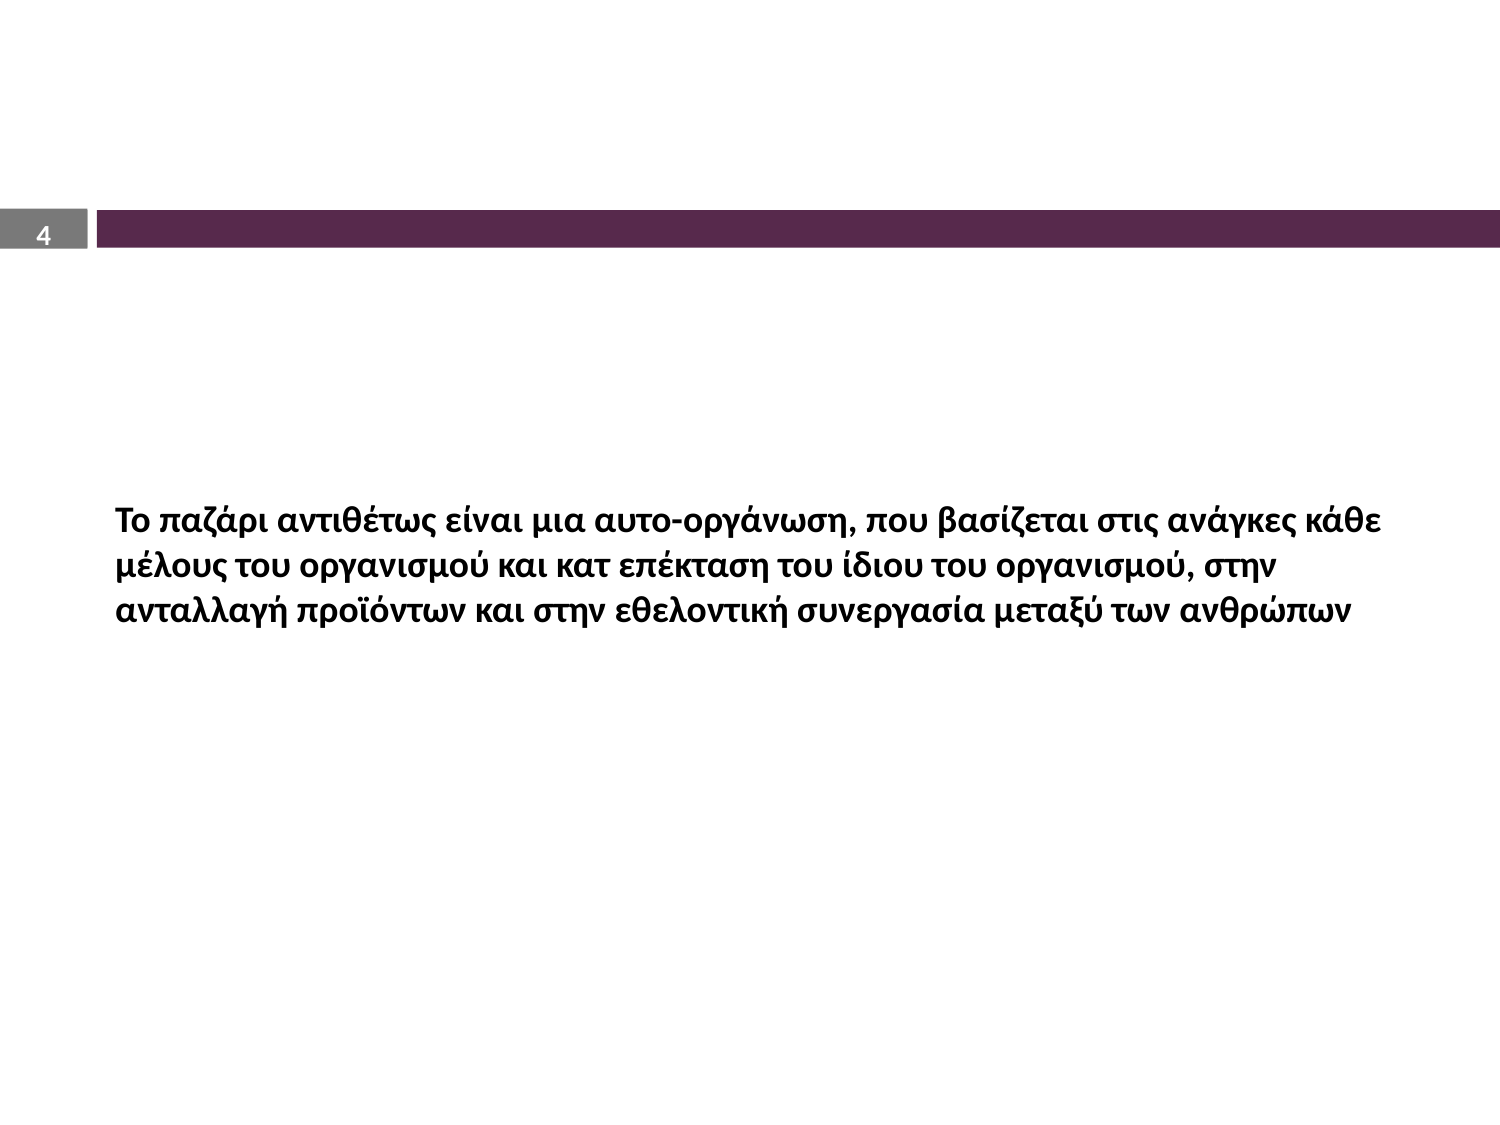

#
Το παζάρι αντιθέτως είναι μια αυτο-οργάνωση, που βασίζεται στις ανάγκες κάθε μέλους του οργανισμού και κατ επέκταση του ίδιου του οργανισμού, στην ανταλλαγή προϊόντων και στην εθελοντική συνεργασία μεταξύ των ανθρώπων